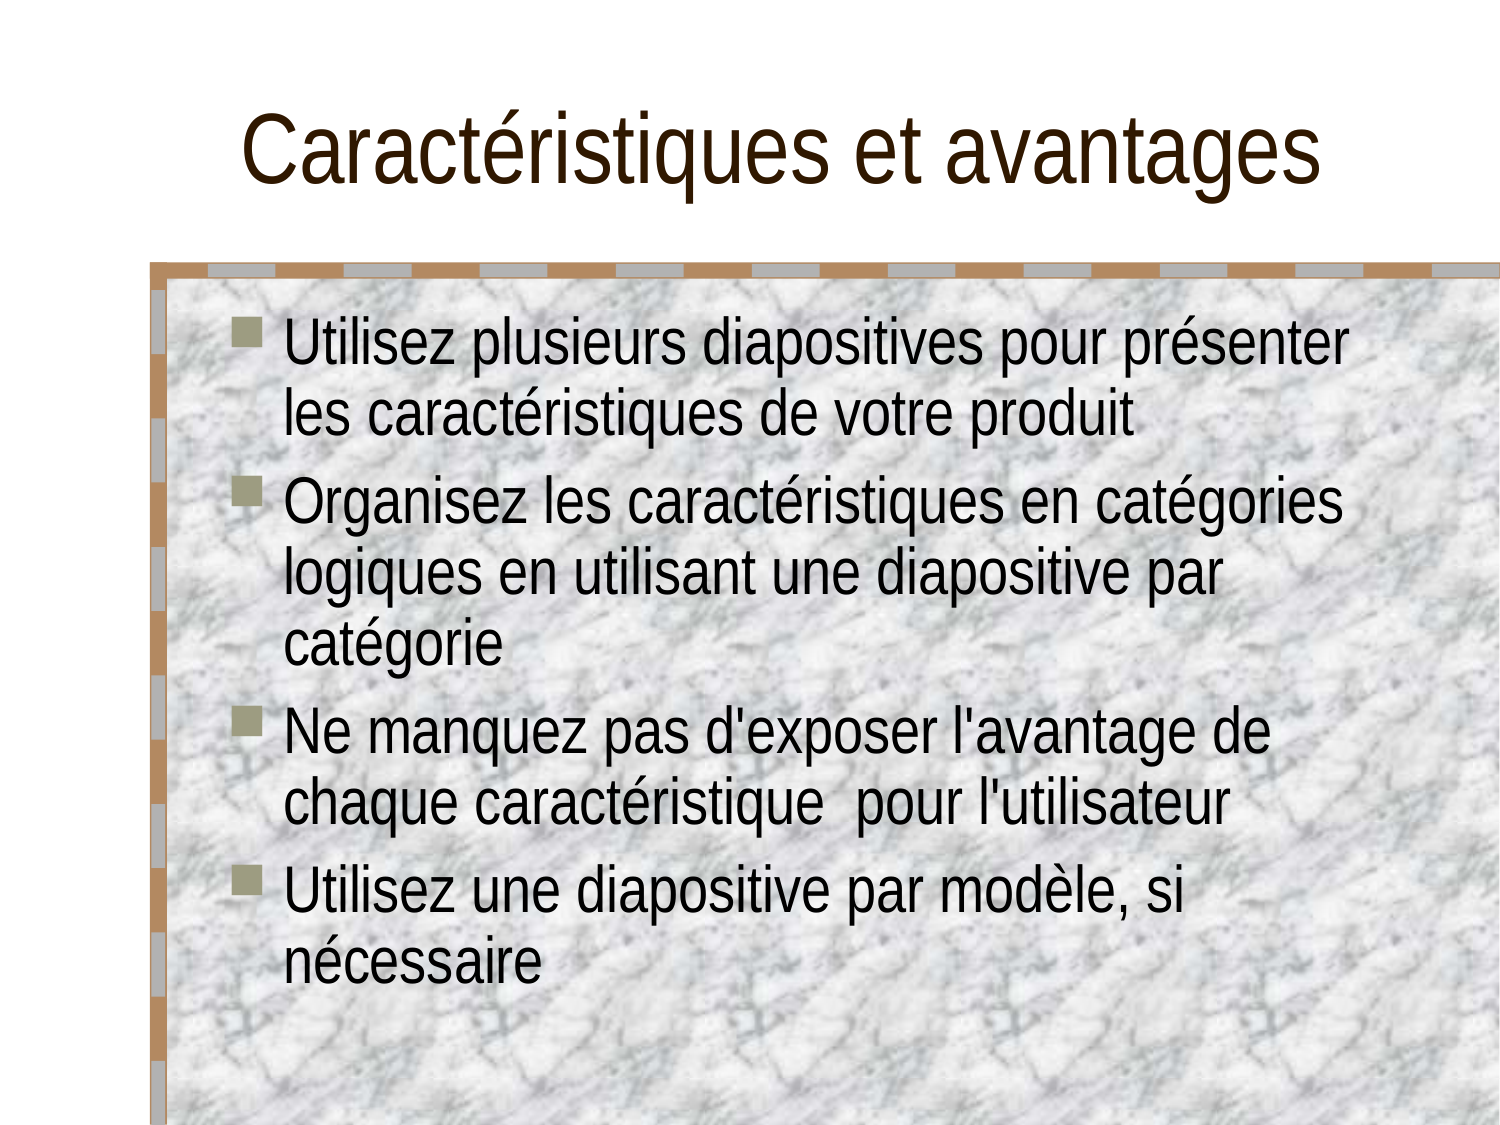

# Caractéristiques et avantages
Utilisez plusieurs diapositives pour présenter les caractéristiques de votre produit
Organisez les caractéristiques en catégories logiques en utilisant une diapositive par catégorie
Ne manquez pas d'exposer l'avantage de chaque caractéristique pour l'utilisateur
Utilisez une diapositive par modèle, si nécessaire